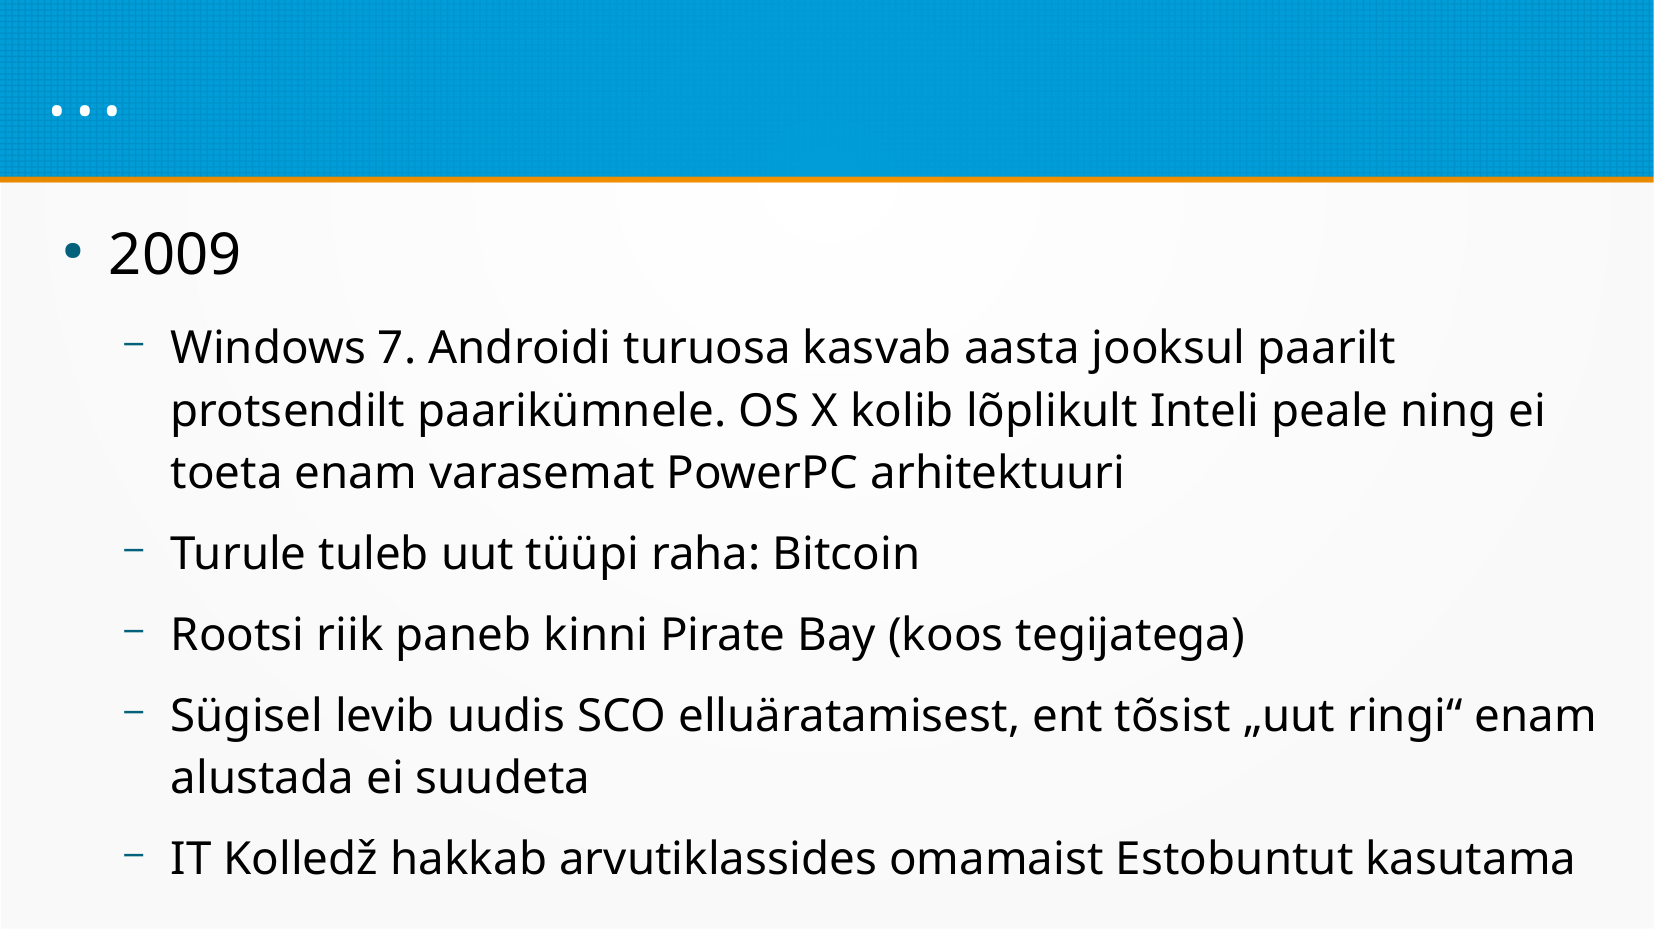

# ...
2009
Windows 7. Androidi turuosa kasvab aasta jooksul paarilt protsendilt paarikümnele. OS X kolib lõplikult Inteli peale ning ei toeta enam varasemat PowerPC arhitektuuri
Turule tuleb uut tüüpi raha: Bitcoin
Rootsi riik paneb kinni Pirate Bay (koos tegijatega)
Sügisel levib uudis SCO elluäratamisest, ent tõsist „uut ringi“ enam alustada ei suudeta
IT Kolledž hakkab arvutiklassides omamaist Estobuntut kasutama